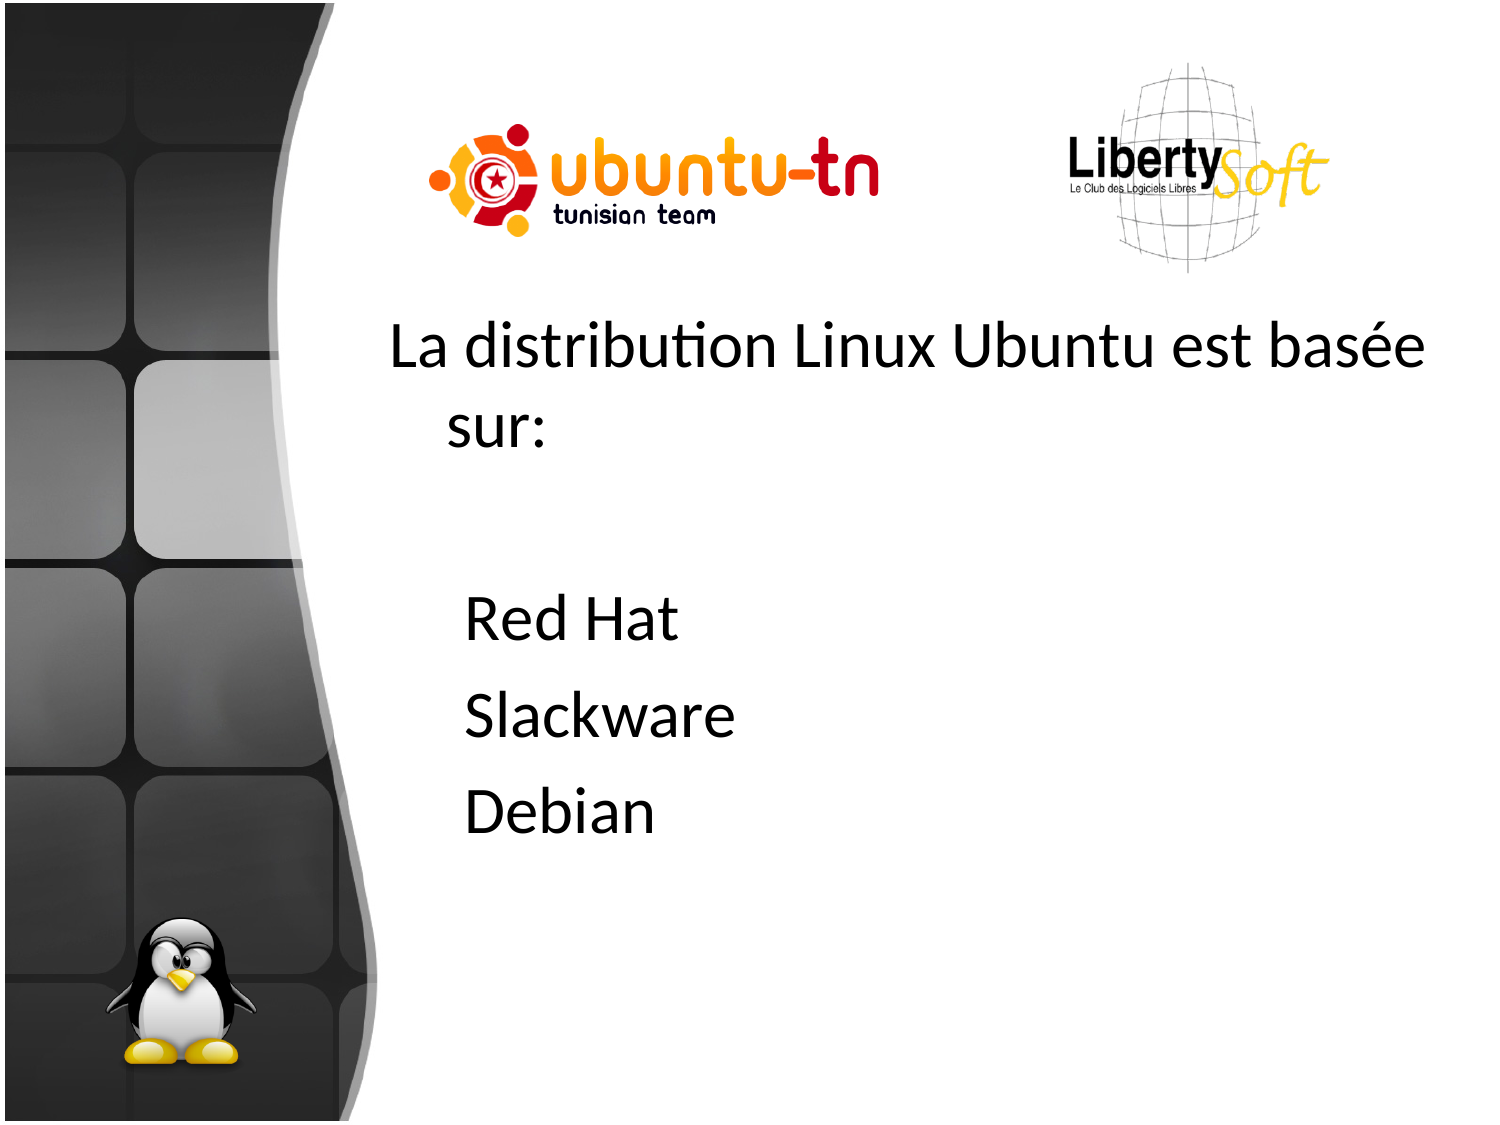

#
La distribution Linux Ubuntu est basée sur:
Red Hat
Slackware
Debian